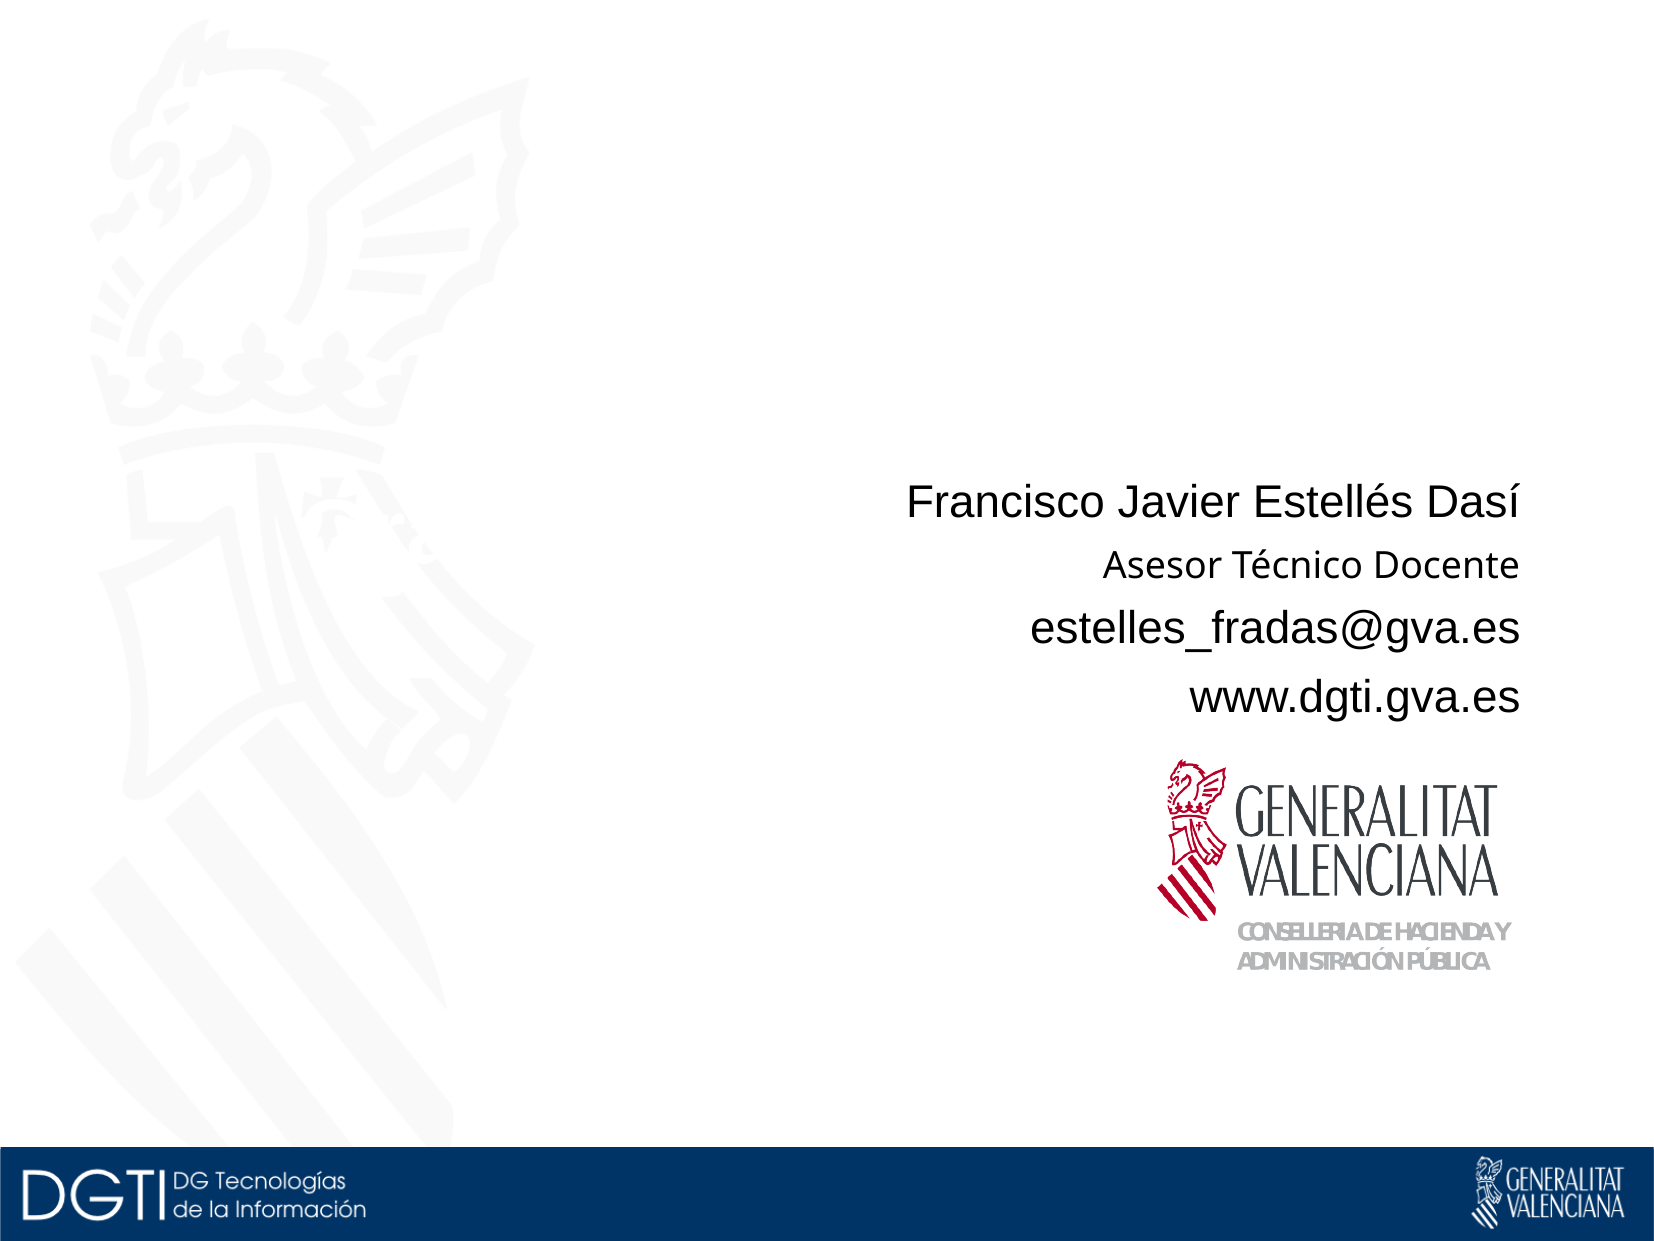

Francisco Javier Estellés Dasí
Asesor Técnico Docente
estelles_fradas@gva.es
www.dgti.gva.es
Gracias por su atención